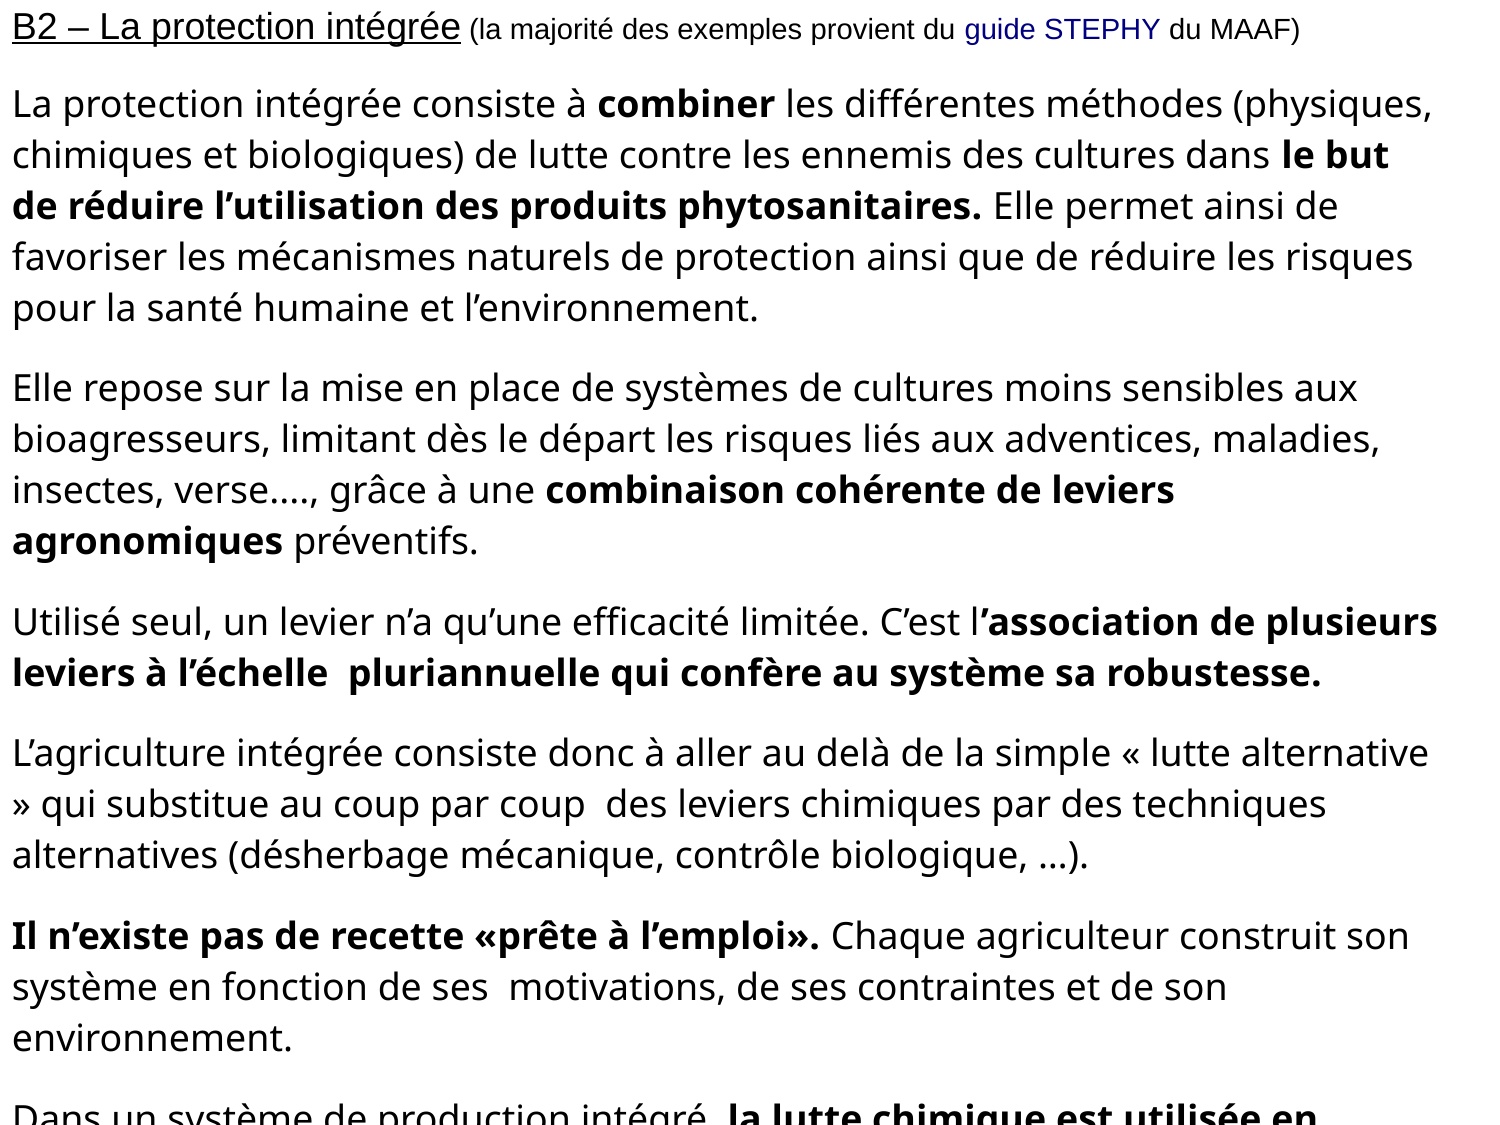

# B2 – La protection intégrée (la majorité des exemples provient du guide STEPHY du MAAF)
La protection intégrée consiste à combiner les différentes méthodes (physiques, chimiques et biologiques) de lutte contre les ennemis des cultures dans le but de réduire l’utilisation des produits phytosanitaires. Elle permet ainsi de favoriser les mécanismes naturels de protection ainsi que de réduire les risques pour la santé humaine et l’environnement.
Elle repose sur la mise en place de systèmes de cultures moins sensibles aux bioagresseurs, limitant dès le départ les risques liés aux adventices, maladies, insectes, verse...., grâce à une combinaison cohérente de leviers agronomiques préventifs.
Utilisé seul, un levier n’a qu’une efficacité limitée. C’est l’association de plusieurs leviers à l’échelle pluriannuelle qui confère au système sa robustesse.
L’agriculture intégrée consiste donc à aller au delà de la simple « lutte alternative » qui substitue au coup par coup des leviers chimiques par des techniques alternatives (désherbage mécanique, contrôle biologique, …).
Il n’existe pas de recette «prête à l’emploi». Chaque agriculteur construit son système en fonction de ses motivations, de ses contraintes et de son environnement.
Dans un système de production intégré, la lutte chimique est utilisée en dernier recours lorsque les leviers agronomiques et la lutte alternative ne suffisent pas à limiter les pertes économiques liées à un bioagresseur.